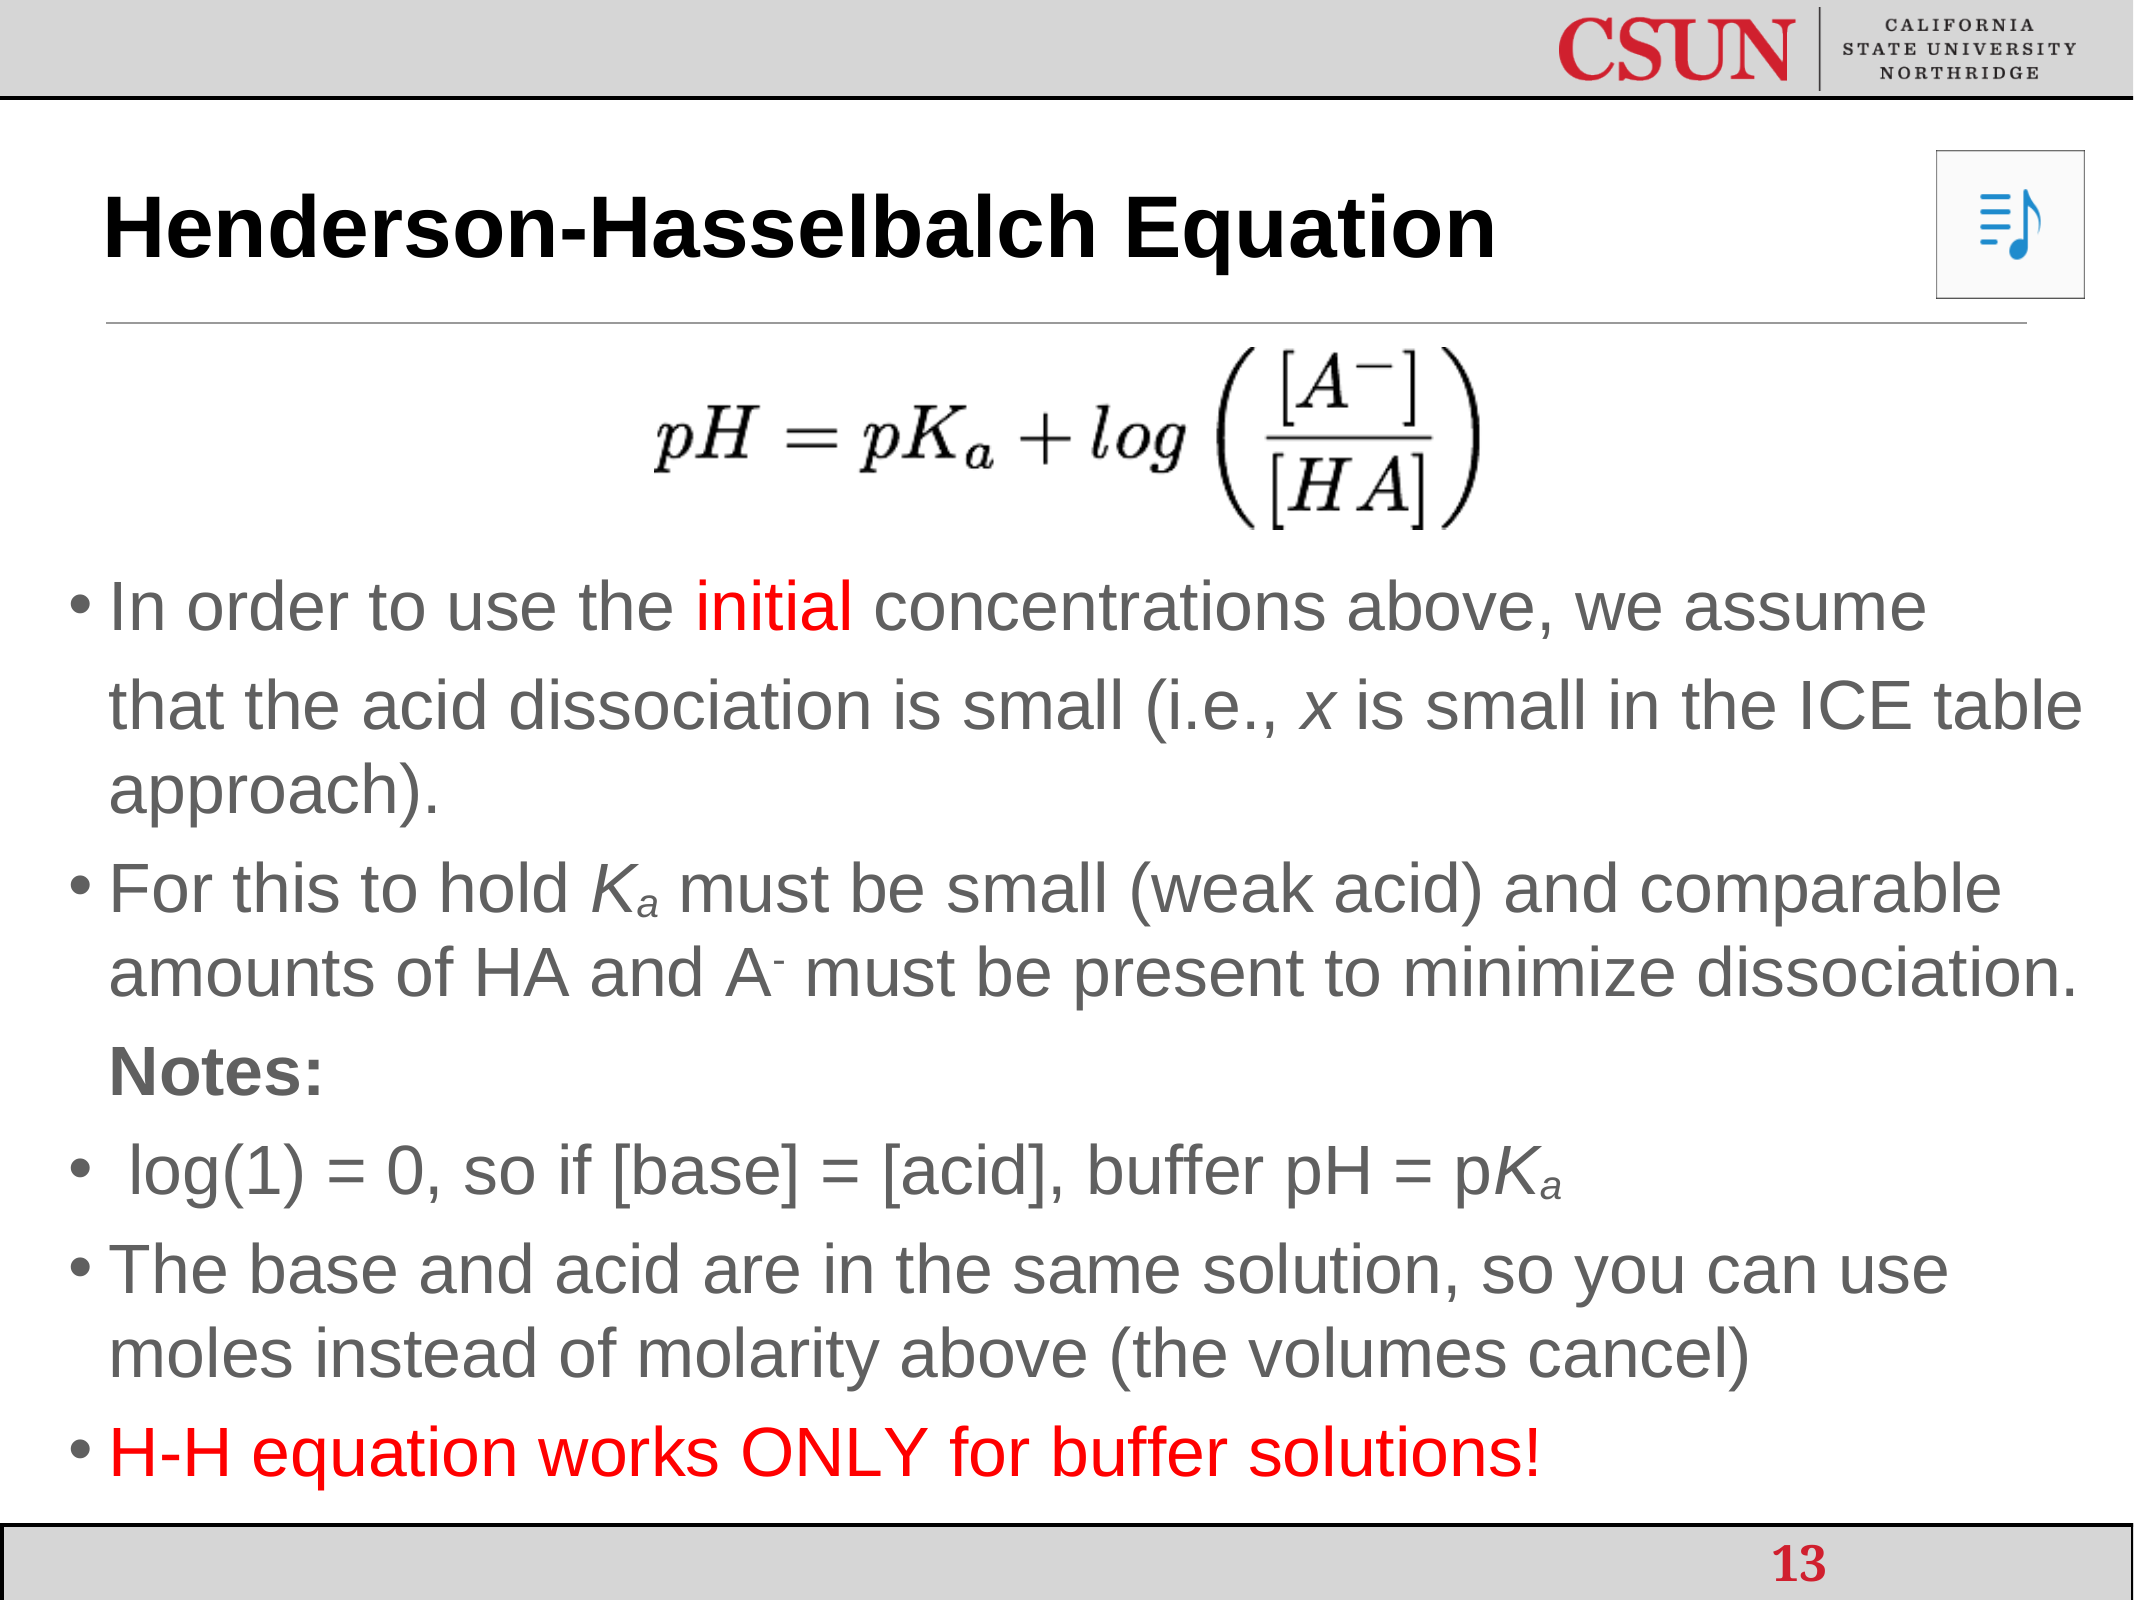

# Henderson-Hasselbalch Equation
In order to use the initial concentrations above, we assume
that the acid dissociation is small (i.e., x is small in the ICE table approach).
For this to hold Ka must be small (weak acid) and comparable amounts of HA and A- must be present to minimize dissociation.
Notes:
 log(1) = 0, so if [base] = [acid], buffer pH = pKa
The base and acid are in the same solution, so you can use moles instead of molarity above (the volumes cancel)
H-H equation works ONLY for buffer solutions!
13